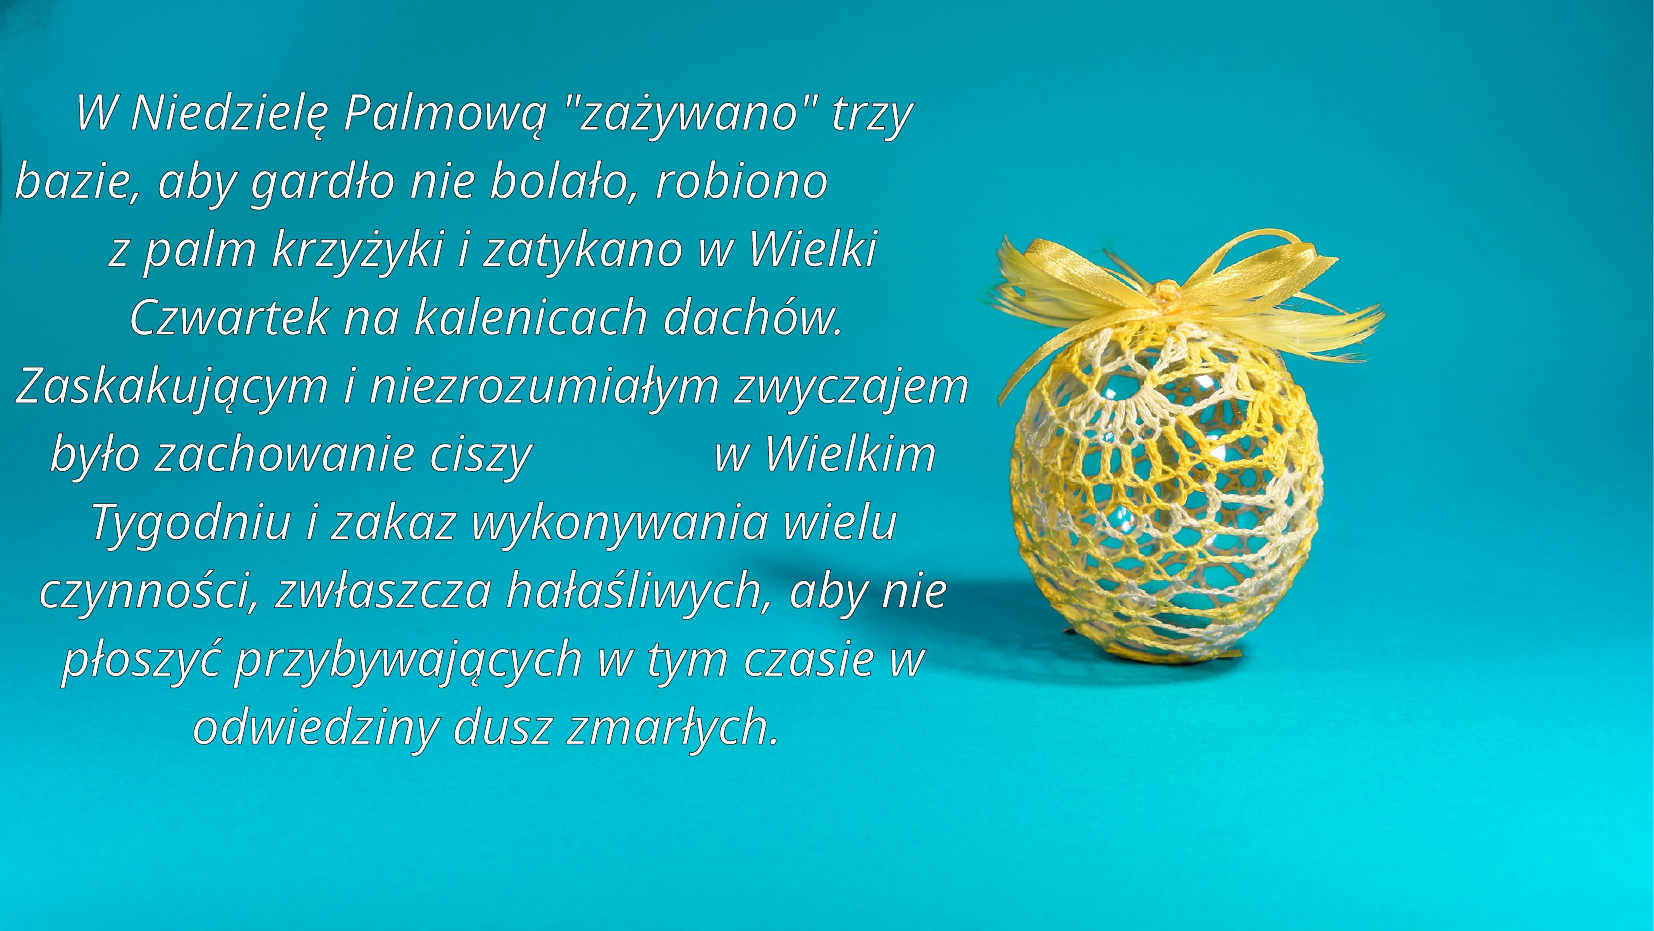

W Niedzielę Palmową "zażywano" trzy bazie, aby gardło nie bolało, robiono 		z palm krzyżyki i zatykano w Wielki Czwartek na kalenicach dachów.
Zaskakującym i niezrozumiałym zwyczajem było zachowanie ciszy 			w Wielkim Tygodniu i zakaz wykonywania wielu czynności, zwłaszcza hałaśliwych, aby nie płoszyć przybywających w tym czasie w odwiedziny dusz zmarłych.